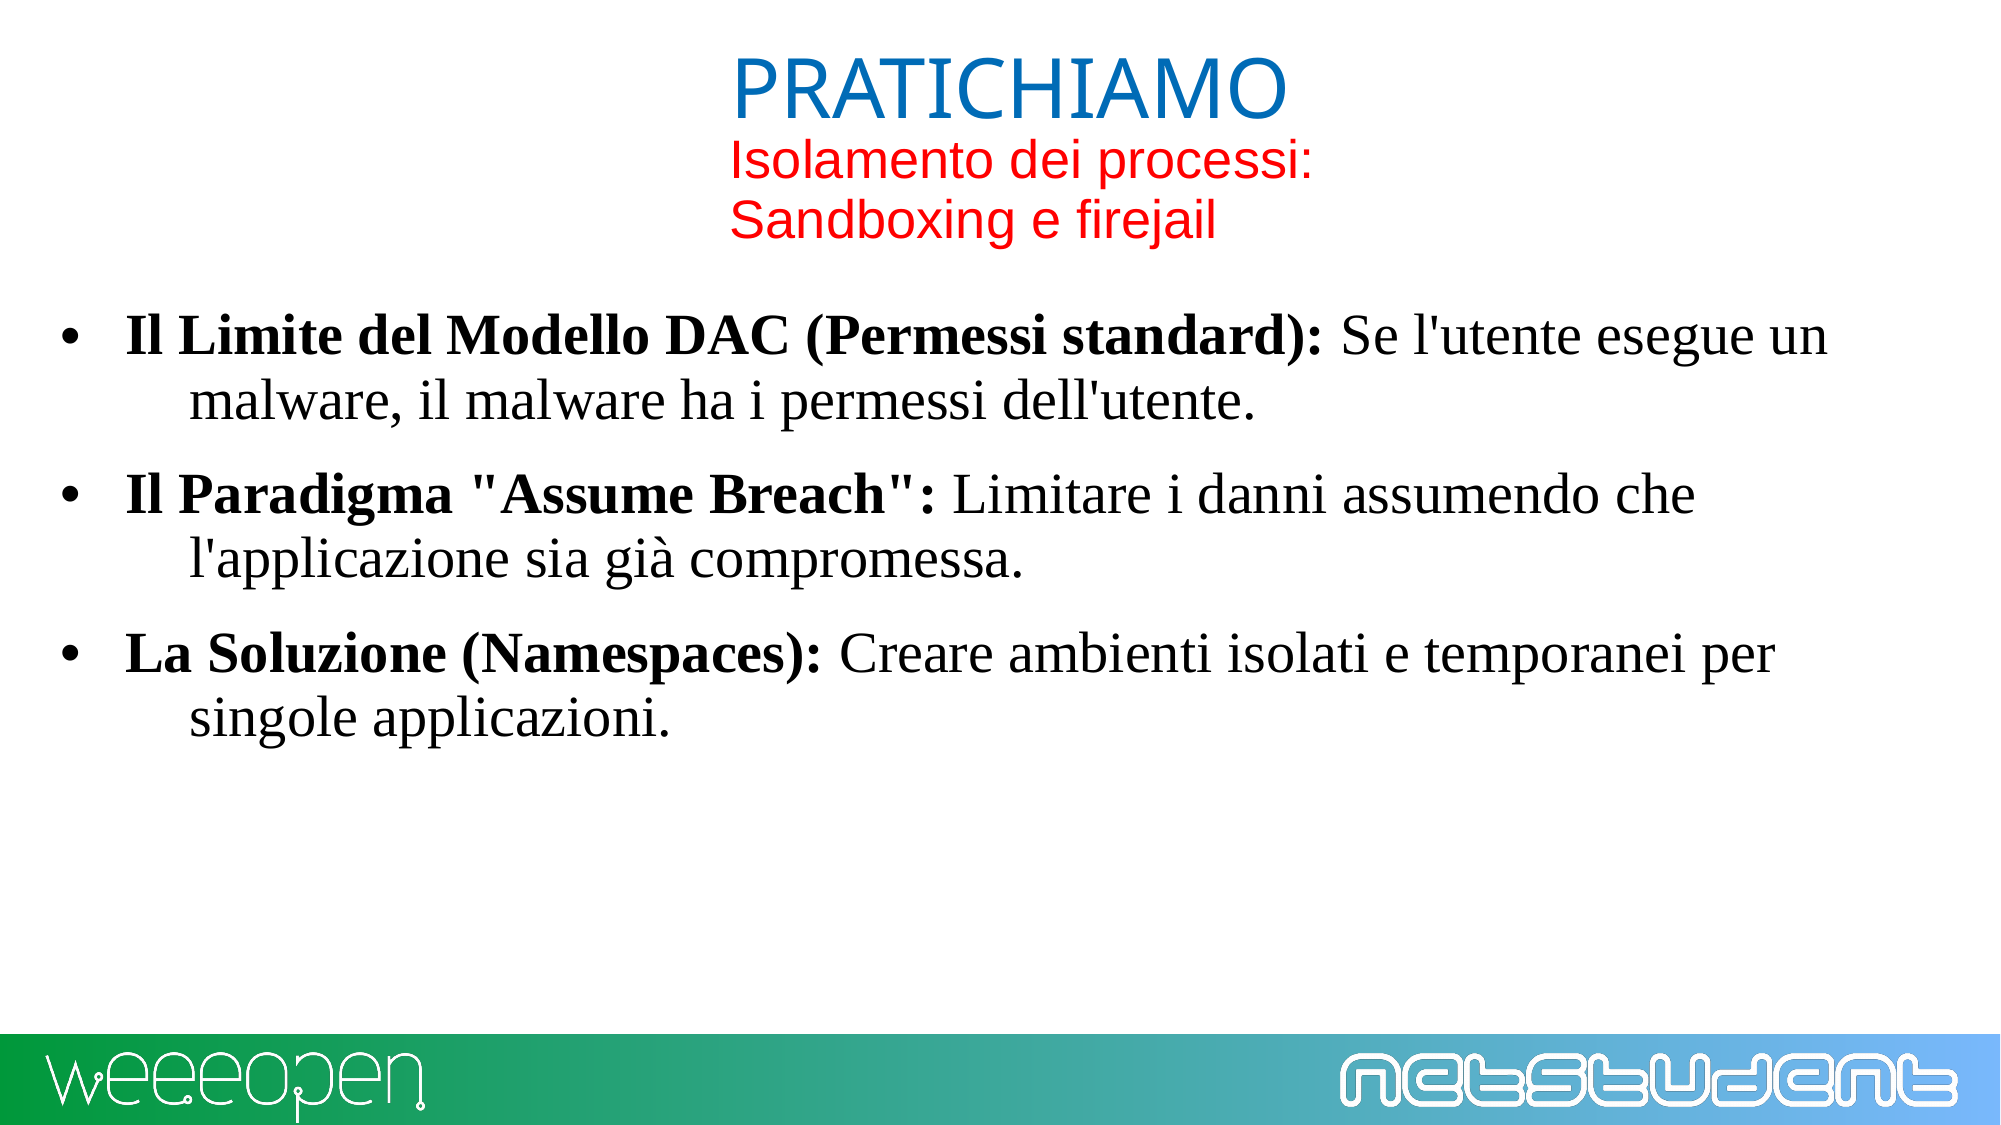

PRATICHIAMO
Isolamento dei processi: Sandboxing e firejail
# Il Limite del Modello DAC (Permessi standard): Se l'utente esegue un malware, il malware ha i permessi dell'utente.
Il Paradigma "Assume Breach": Limitare i danni assumendo che l'applicazione sia già compromessa.
La Soluzione (Namespaces): Creare ambienti isolati e temporanei per singole applicazioni.